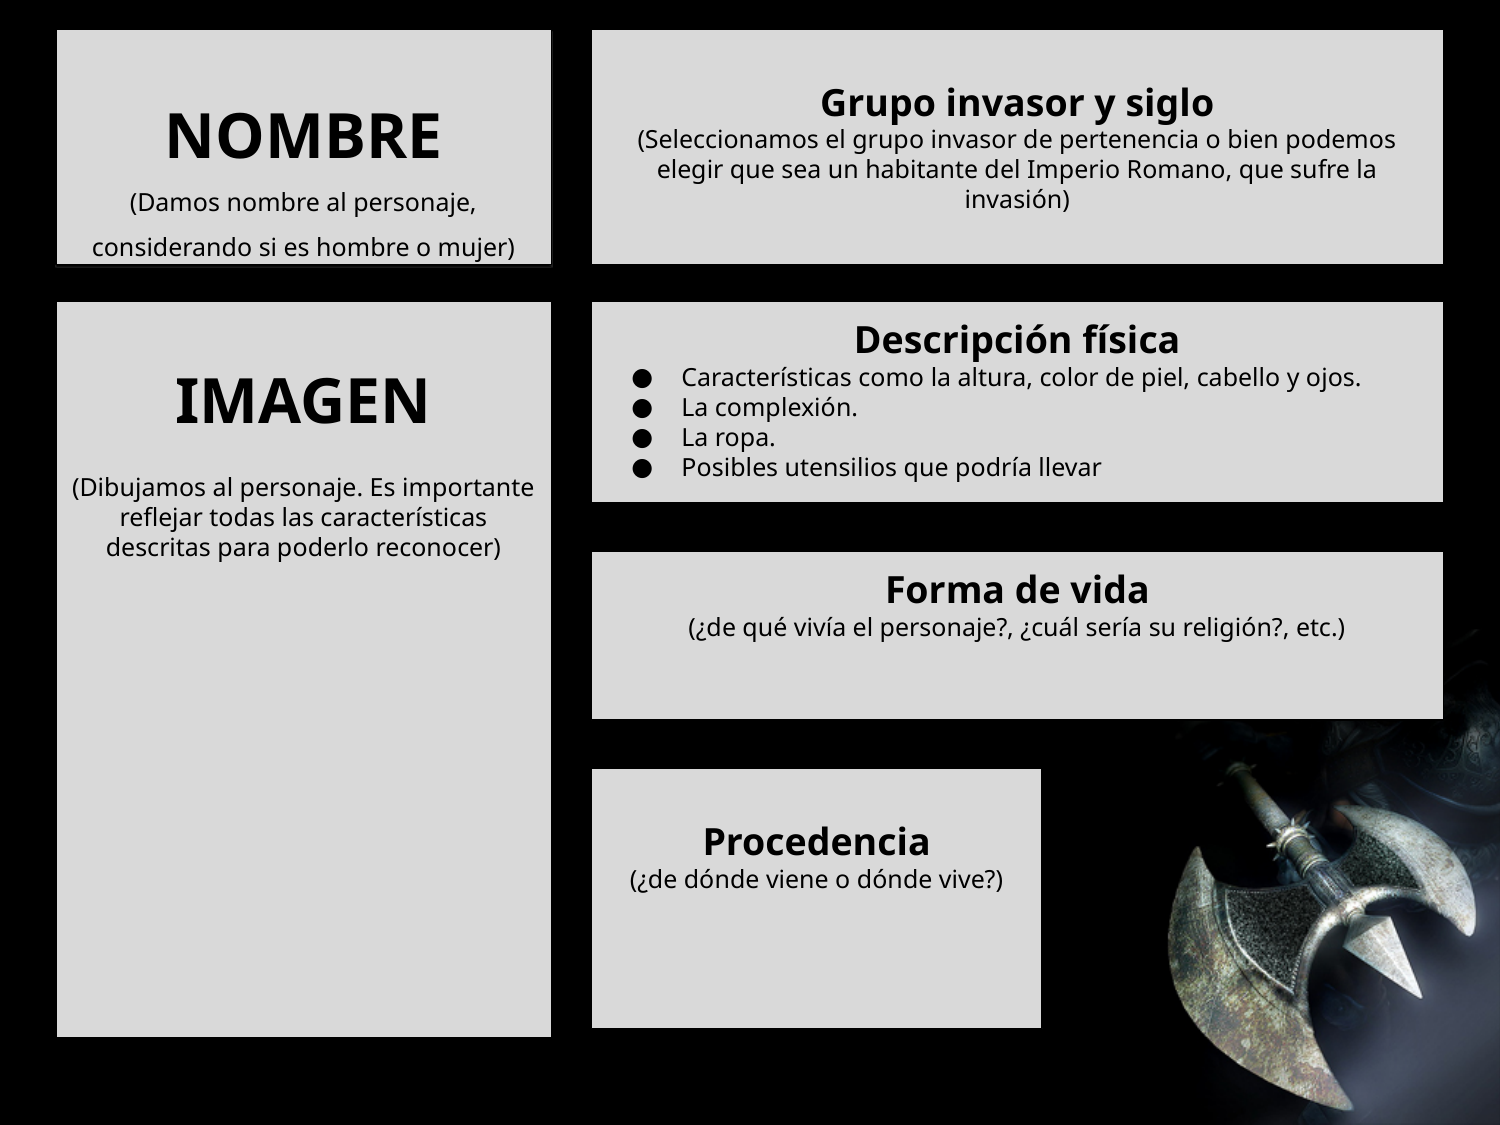

NOMBRE
(Damos nombre al personaje, considerando si es hombre o mujer)
Grupo invasor y siglo
(Seleccionamos el grupo invasor de pertenencia o bien podemos elegir que sea un habitante del Imperio Romano, que sufre la invasión)
IMAGEN
(Dibujamos al personaje. Es importante reflejar todas las características descritas para poderlo reconocer)
Descripción física
Características como la altura, color de piel, cabello y ojos.
La complexión.
La ropa.
Posibles utensilios que podría llevar
Forma de vida
(¿de qué vivía el personaje?, ¿cuál sería su religión?, etc.)
Procedencia
(¿de dónde viene o dónde vive?)